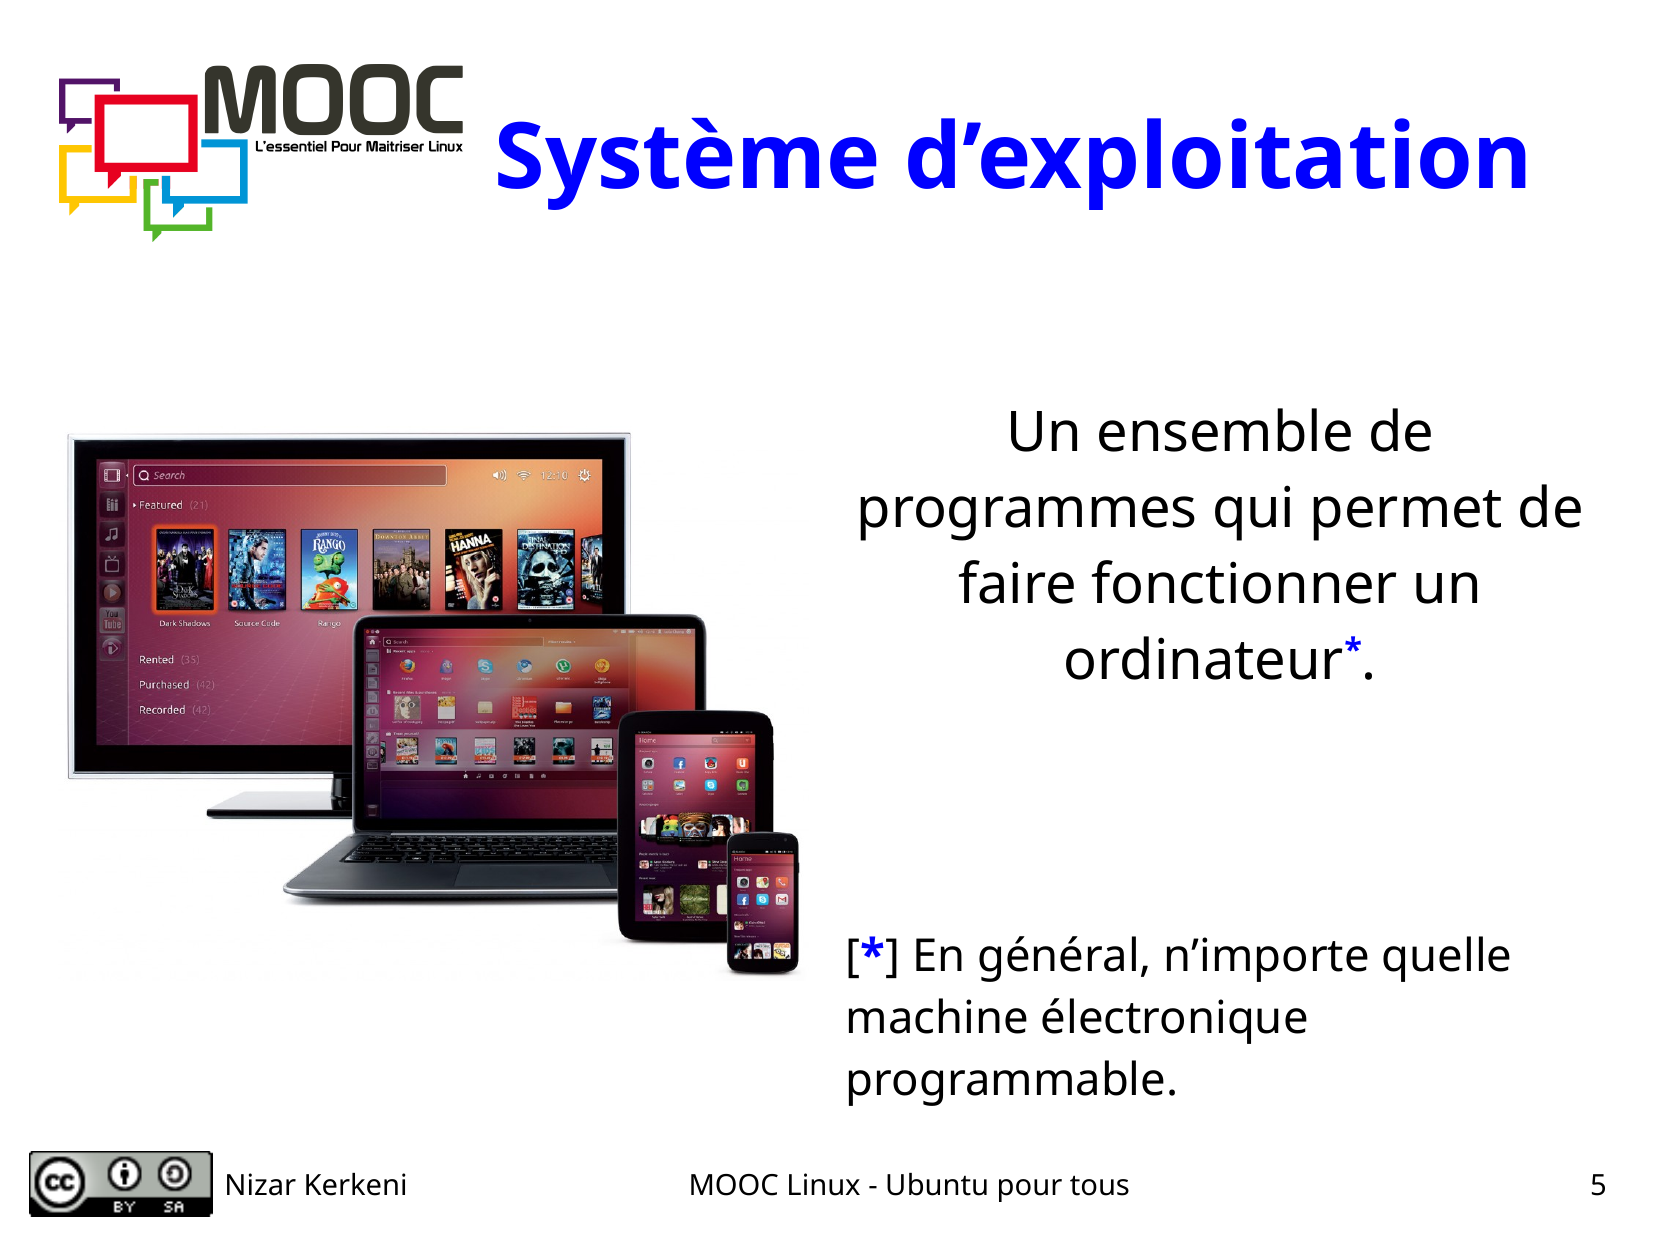

# Système d’exploitation
Un ensemble de programmes qui permet de faire fonctionner un ordinateur*.
[*] En général, n’importe quelle machine électronique programmable.
MOOC Linux - Ubuntu pour tous
5